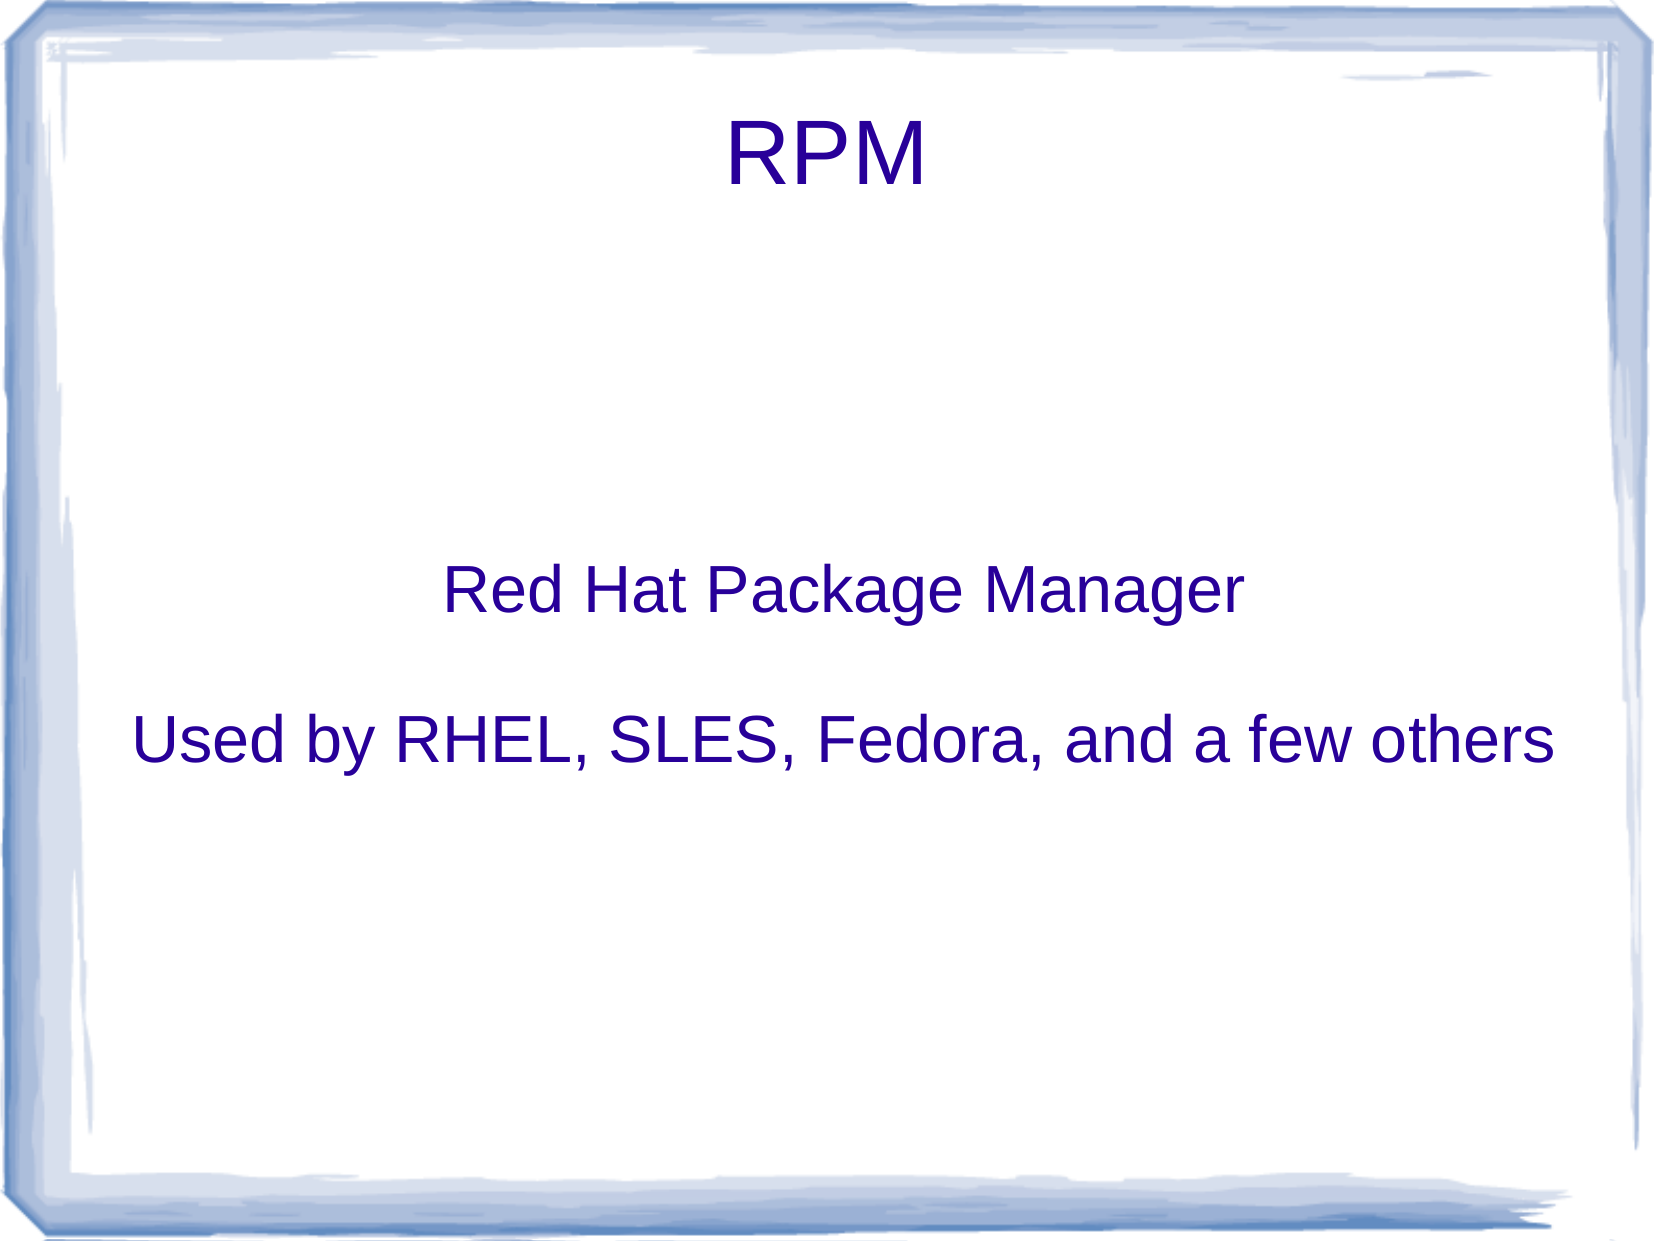

# RPM
Red Hat Package Manager
Used by RHEL, SLES, Fedora, and a few others